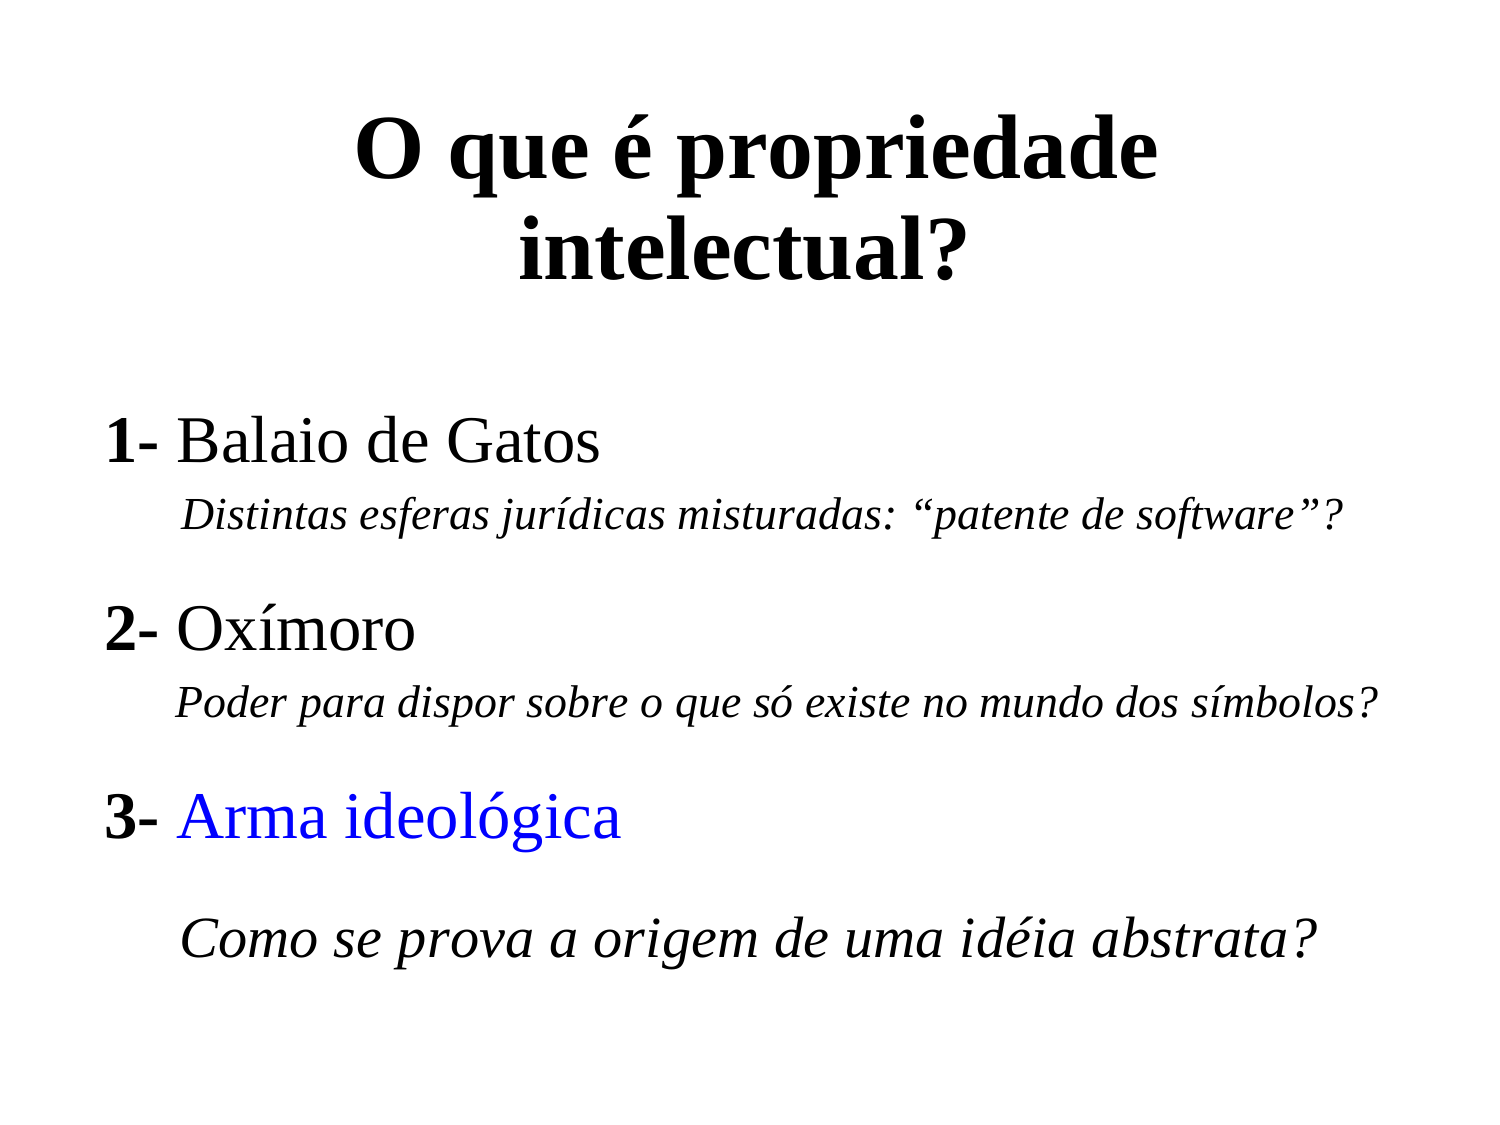

# O que é propriedade intelectual?
1- Balaio de Gatos
Distintas esferas jurídicas misturadas: “patente de software”?
2- Oxímoro
Poder para dispor sobre o que só existe no mundo dos símbolos?
3- Arma ideológica
Como se prova a origem de uma idéia abstrata?